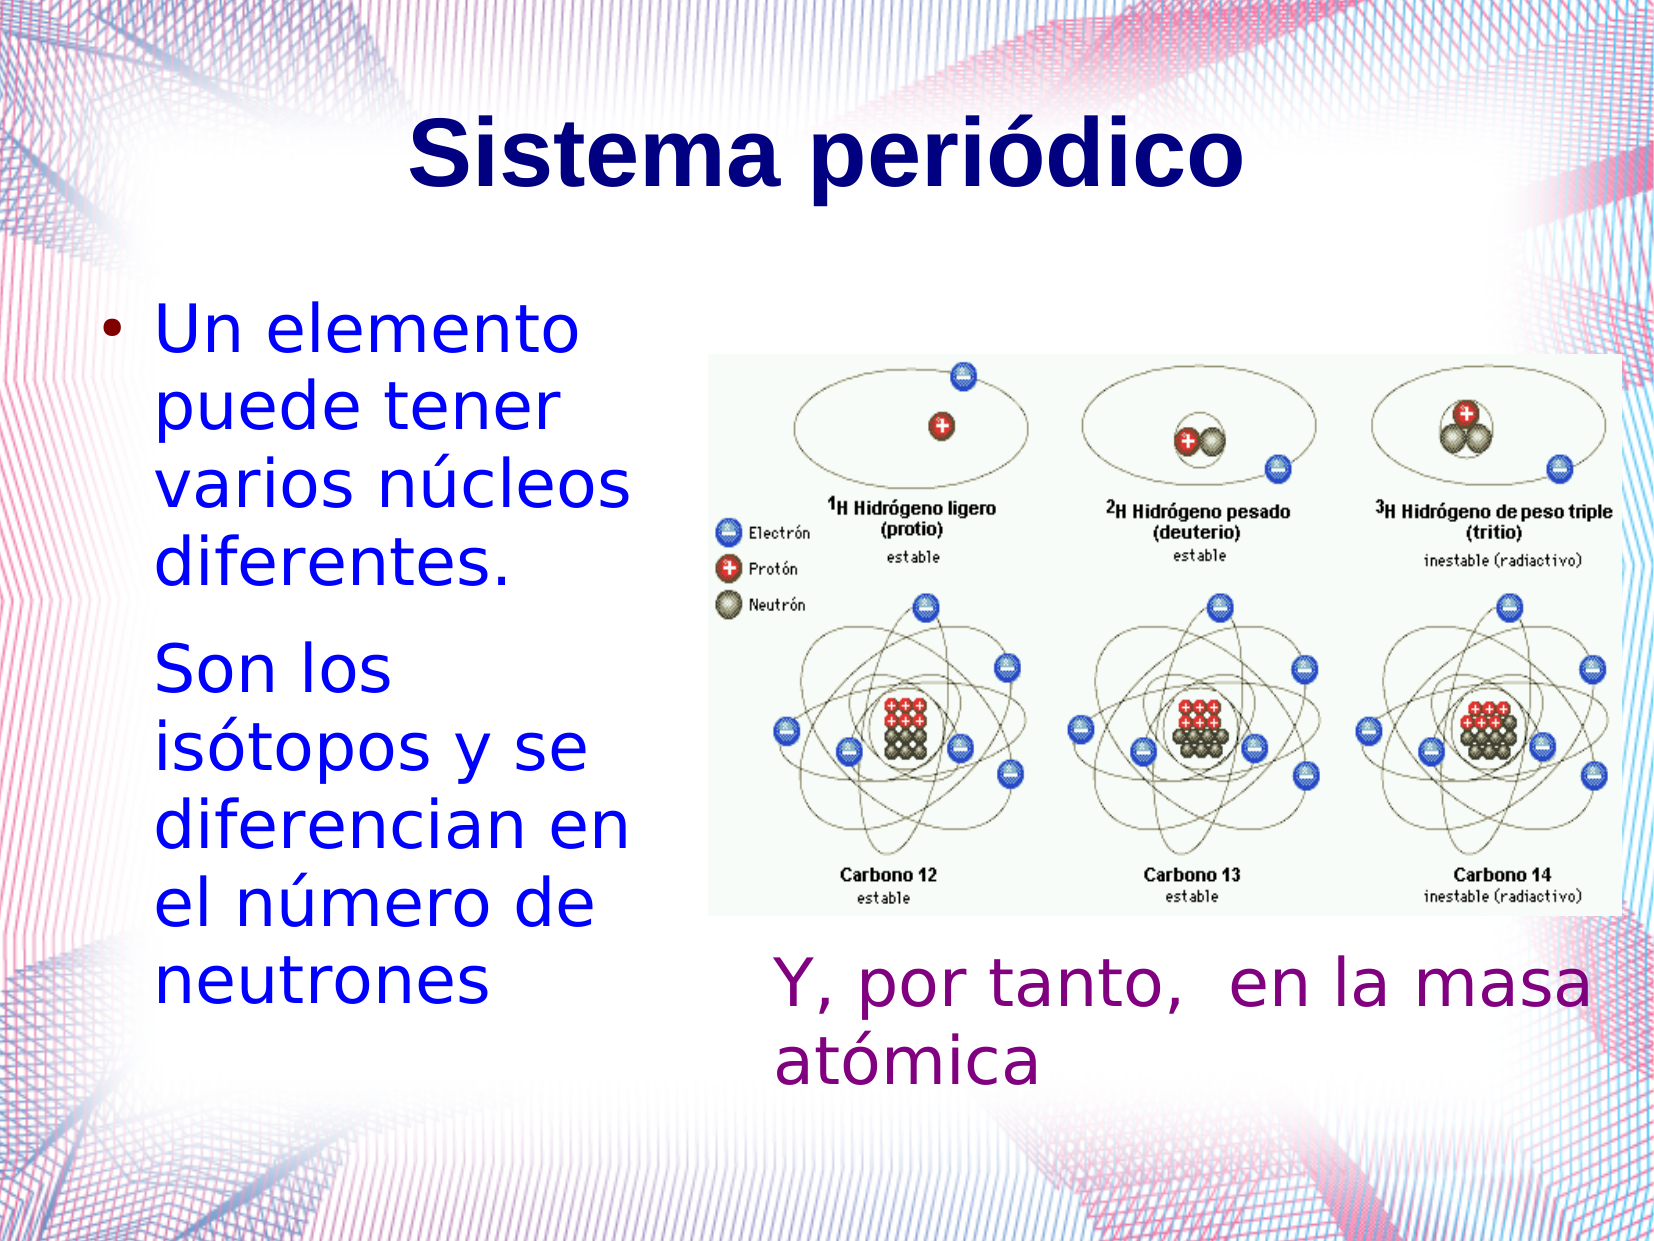

# Sistema periódico
Un elemento puede tener varios núcleos diferentes.
Son los isótopos y se diferencian en el número de neutrones
Y, por tanto, en la masa atómica